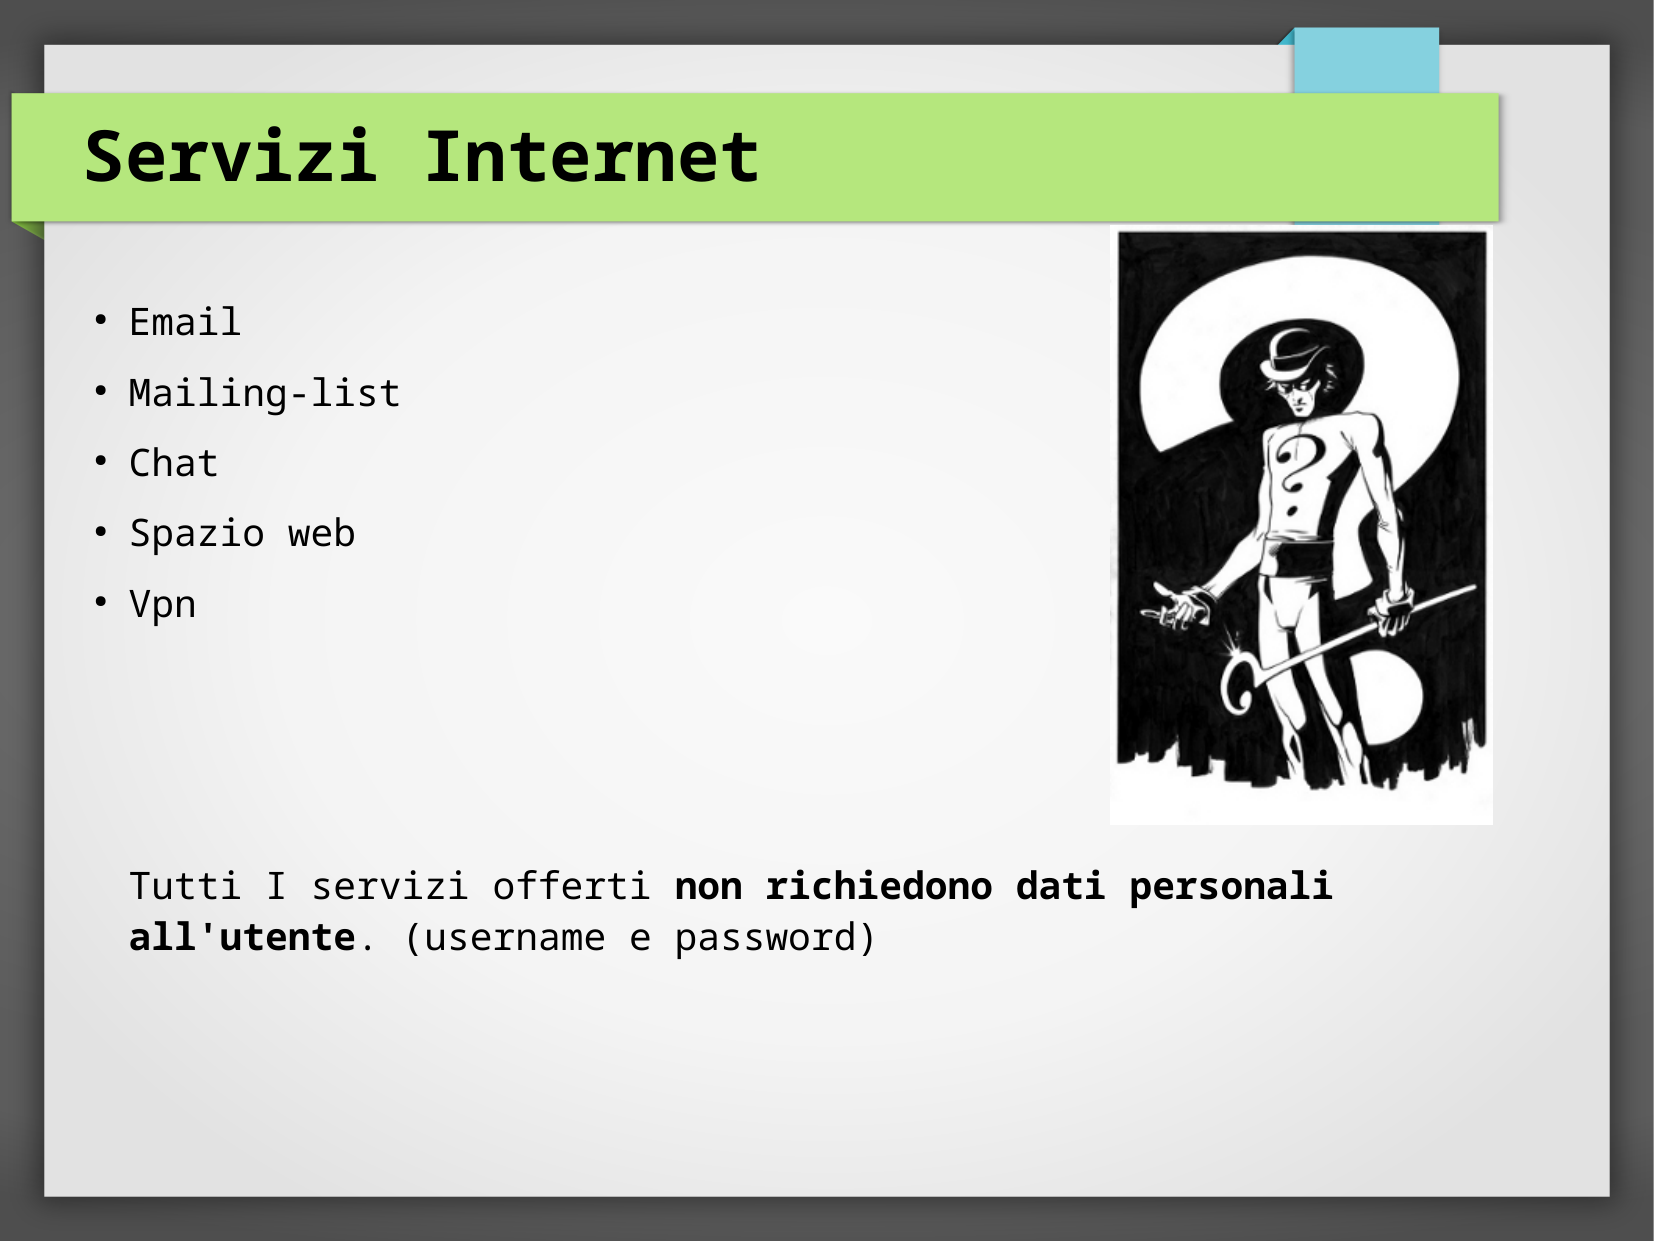

# Servizi Internet
Email
Mailing-list
Chat
Spazio web
Vpn
Tutti I servizi offerti non richiedono dati personali all'utente. (username e password)